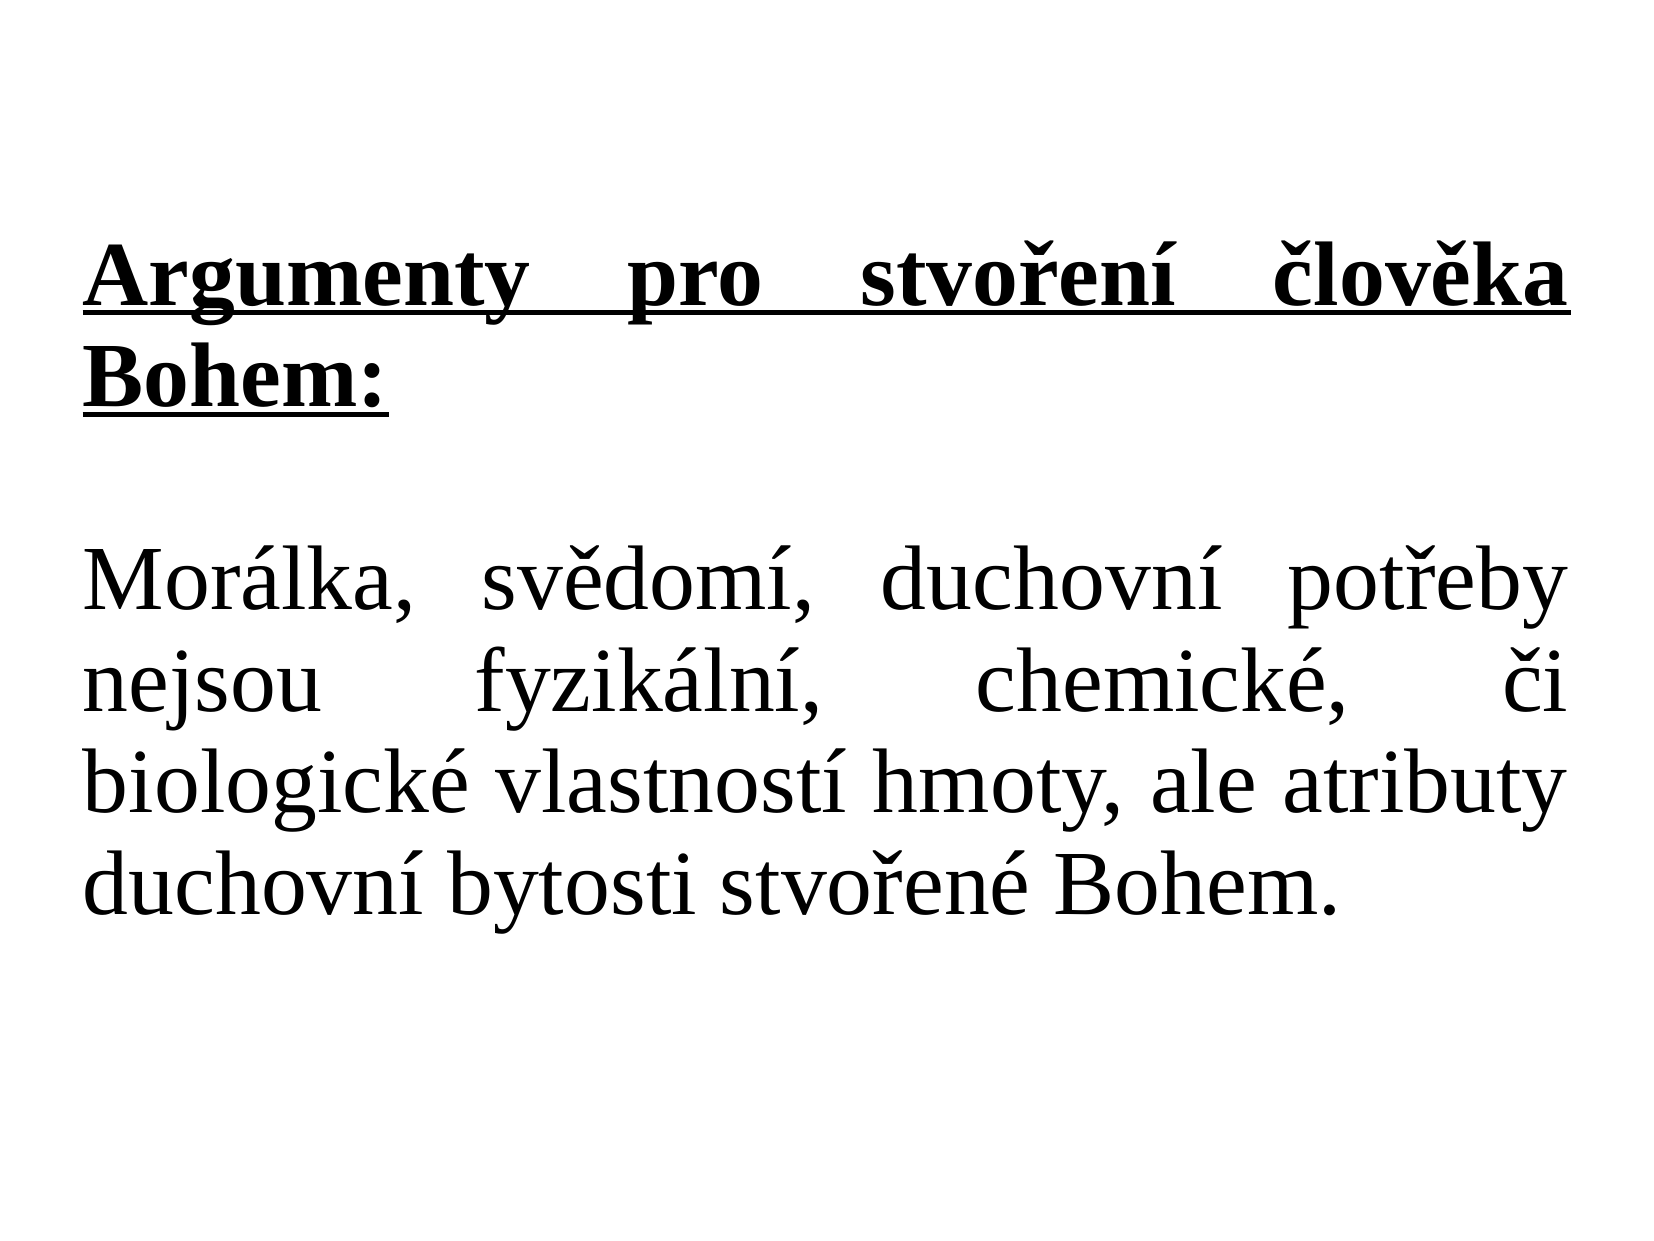

# Argumenty pro stvoření člověka Bohem:
Morálka, svědomí, duchovní potřeby nejsou fyzikální, chemické, či biologické vlastností hmoty, ale atributy duchovní bytosti stvořené Bohem.